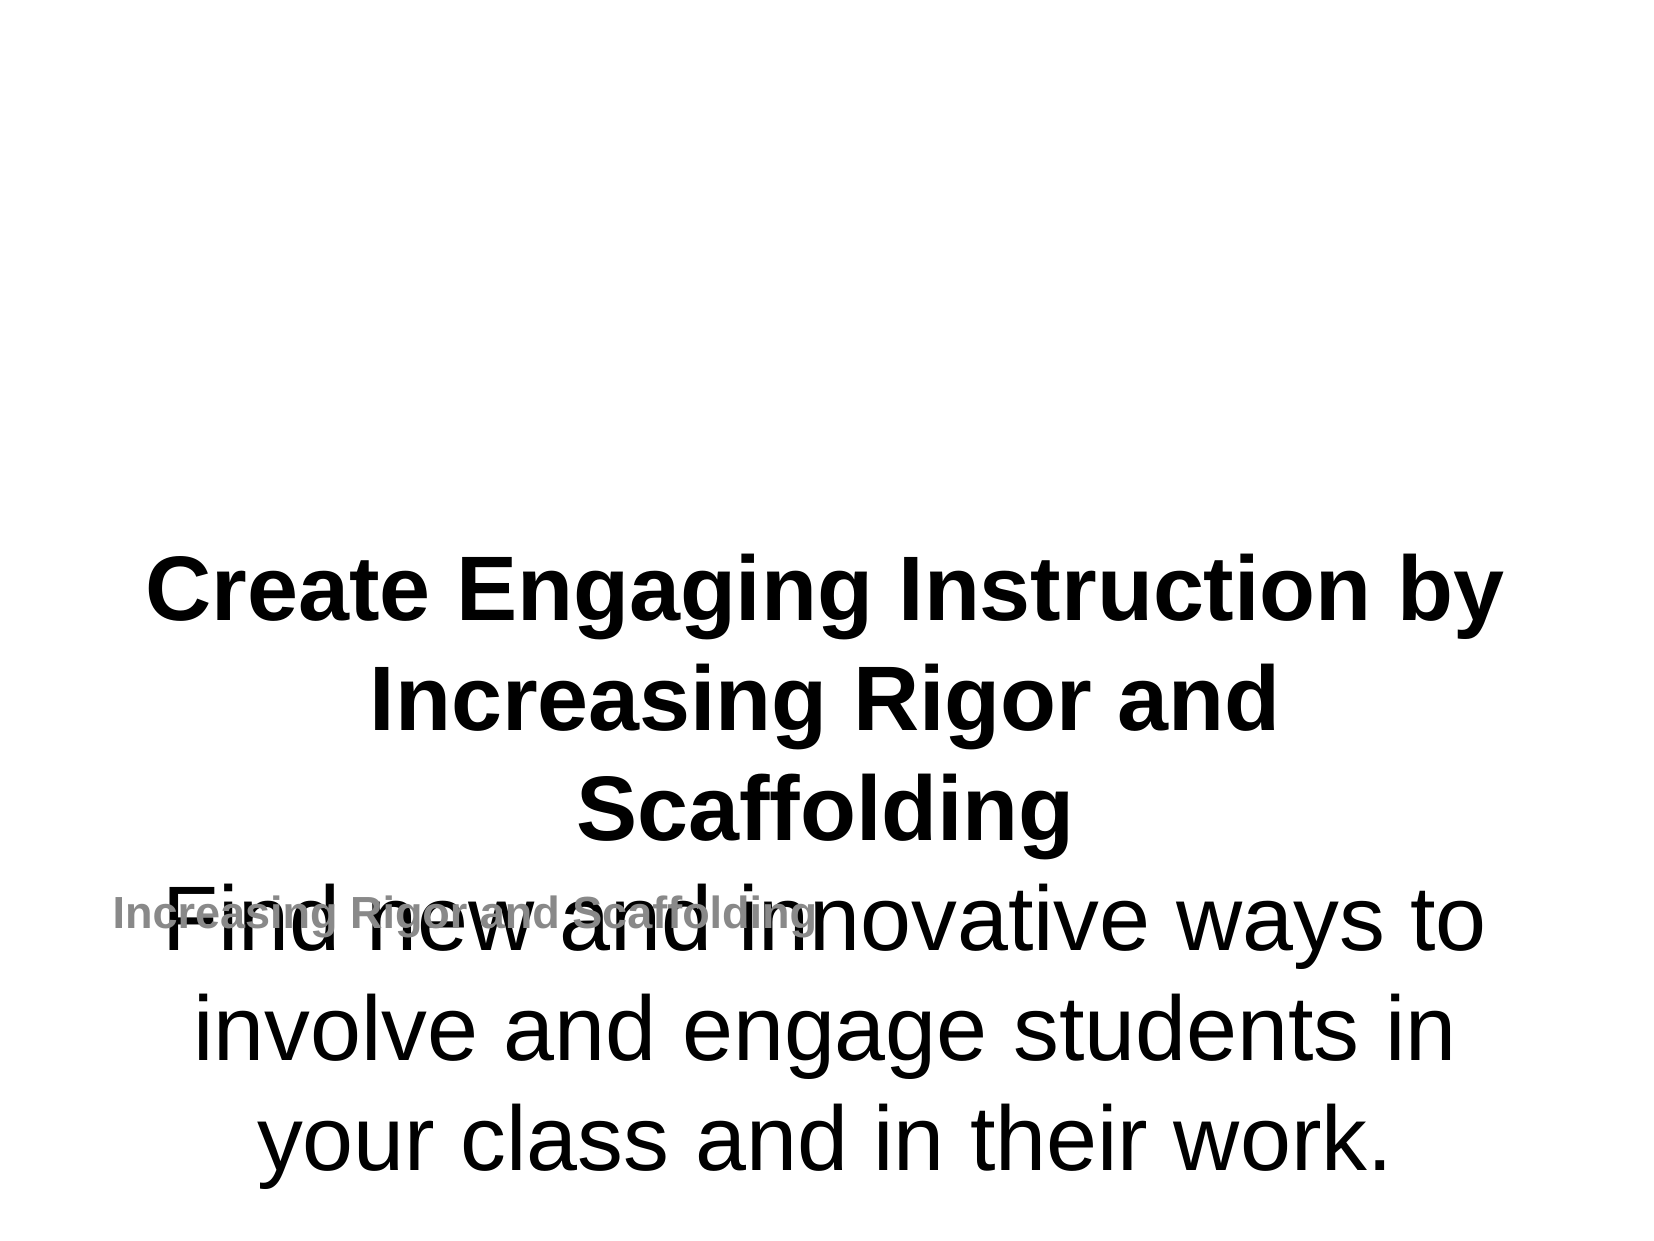

# Create Engaging Instruction by Increasing Rigor and Scaffolding Find new and innovative ways to involve and engage students in your class and in their work.
Increasing Rigor and Scaffolding